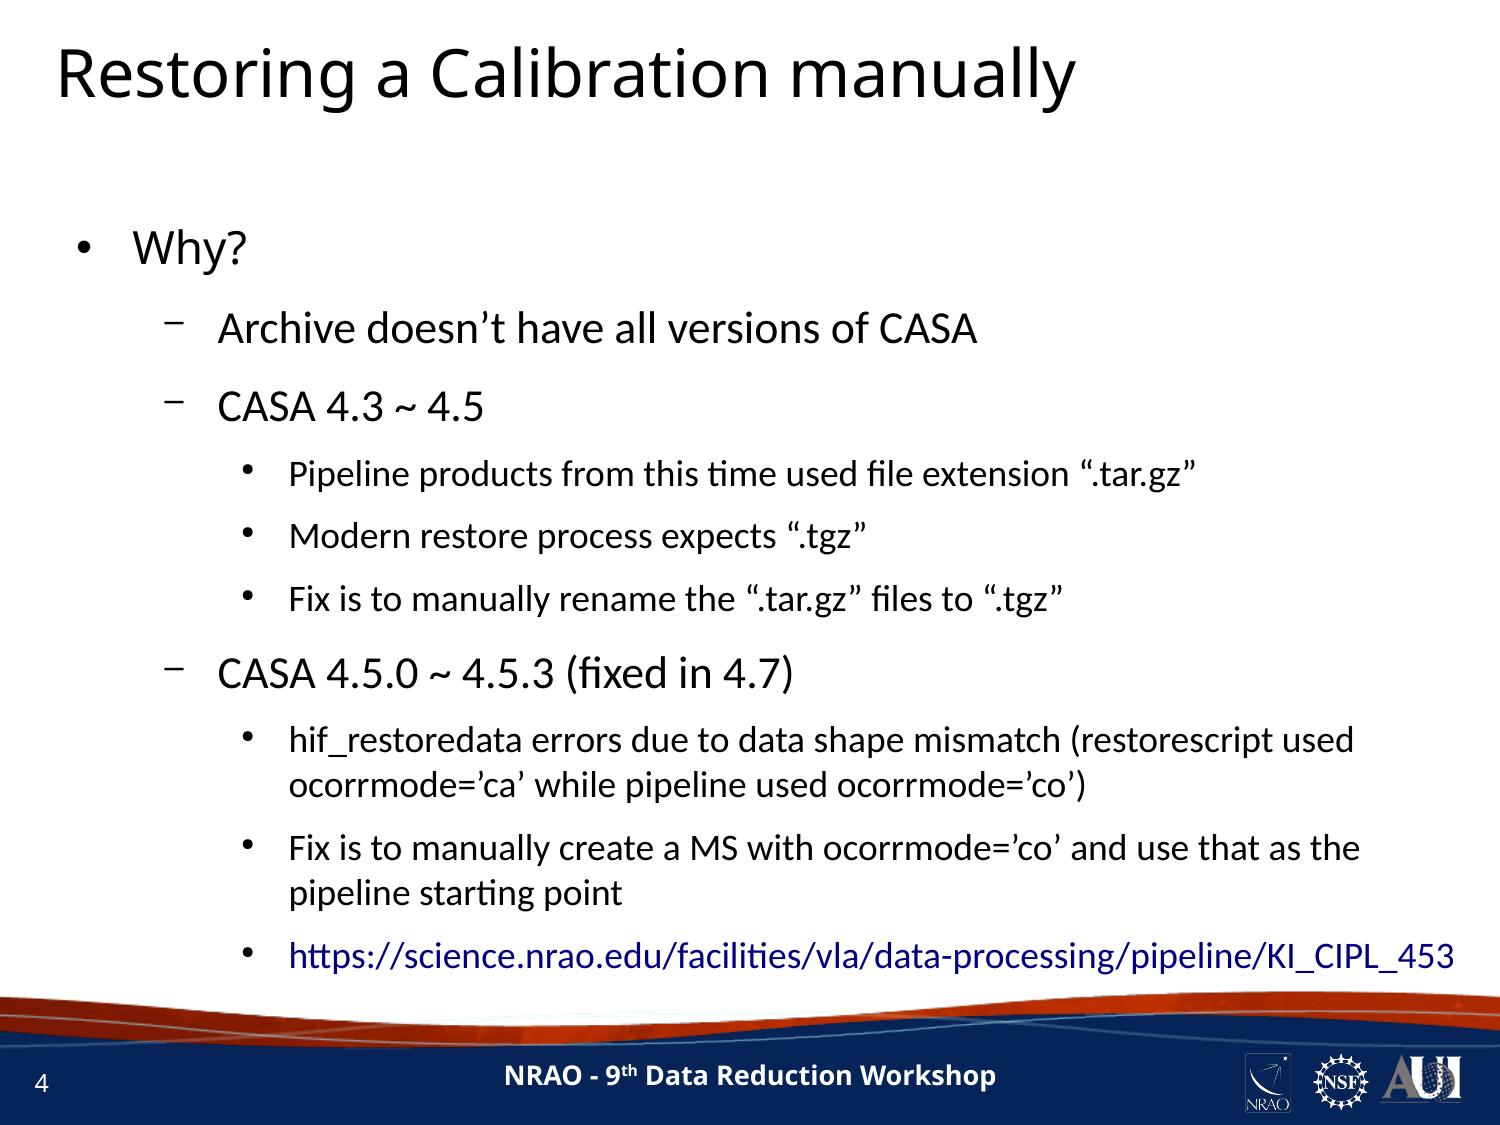

# Restoring a Calibration manually
Why?
Archive doesn’t have all versions of CASA
CASA 4.3 ~ 4.5
Pipeline products from this time used file extension “.tar.gz”
Modern restore process expects “.tgz”
Fix is to manually rename the “.tar.gz” files to “.tgz”
CASA 4.5.0 ~ 4.5.3 (fixed in 4.7)
hif_restoredata errors due to data shape mismatch (restorescript used ocorrmode=’ca’ while pipeline used ocorrmode=’co’)
Fix is to manually create a MS with ocorrmode=’co’ and use that as the pipeline starting point
https://science.nrao.edu/facilities/vla/data-processing/pipeline/KI_CIPL_453